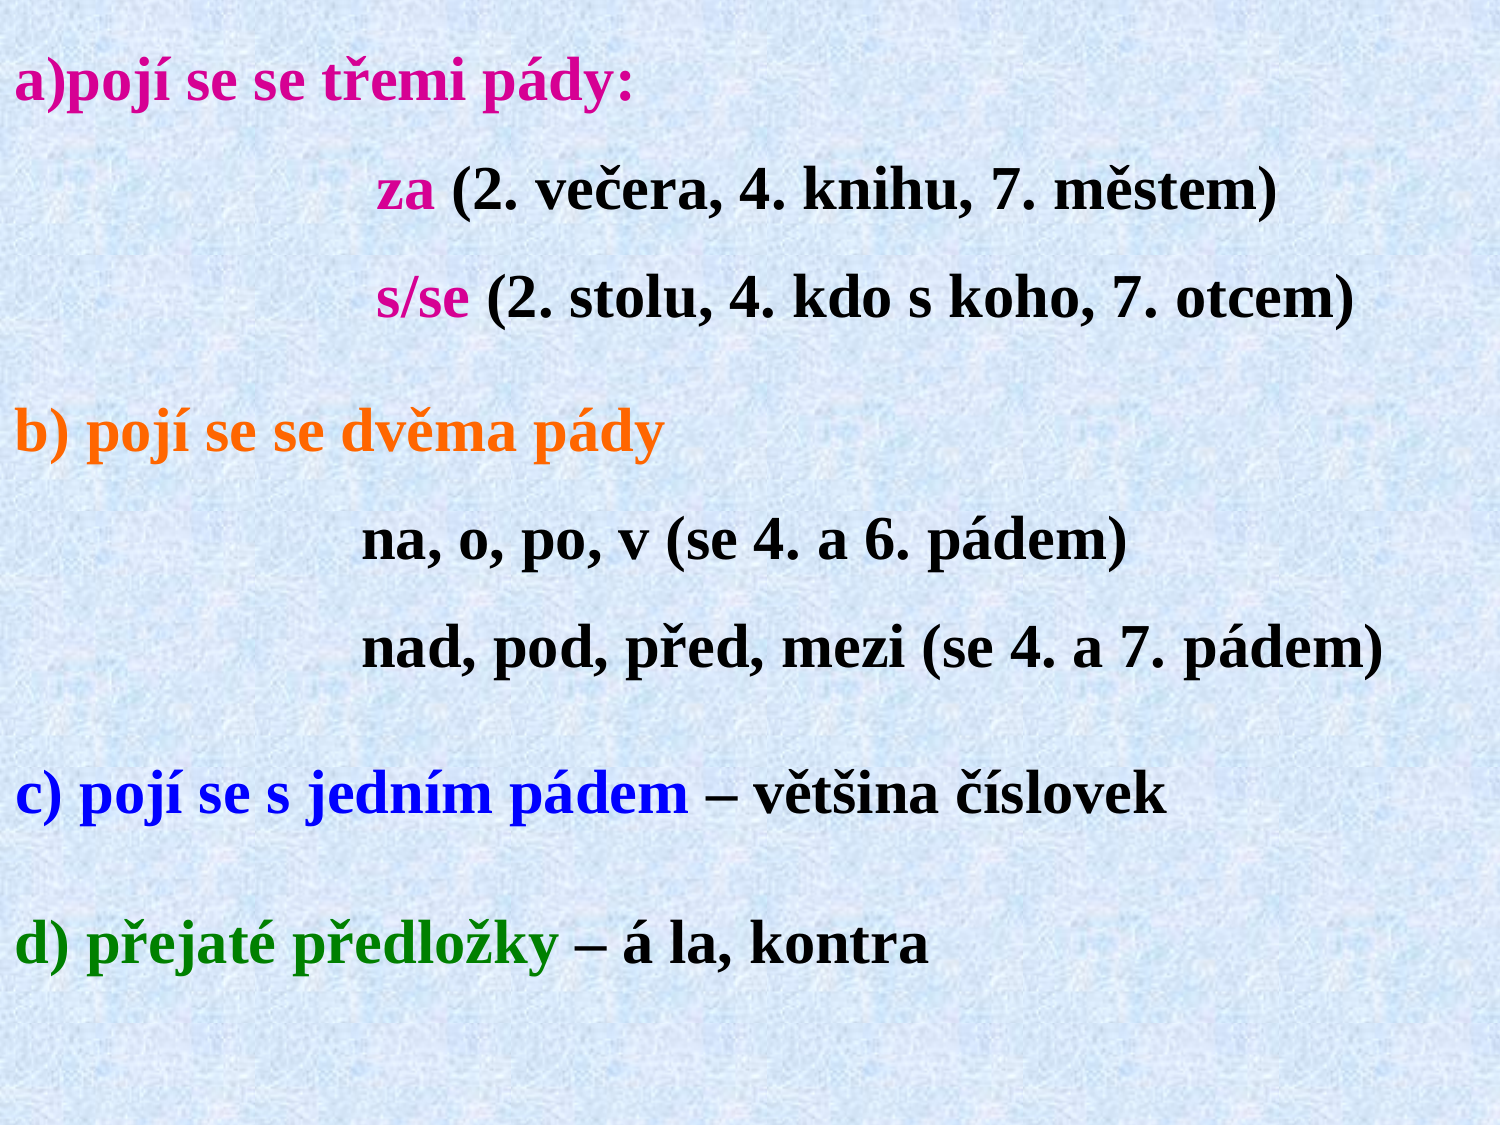

pojí se se třemi pády:
 za (2. večera, 4. knihu, 7. městem)
 s/se (2. stolu, 4. kdo s koho, 7. otcem)
b) pojí se se dvěma pády
 na, o, po, v (se 4. a 6. pádem)
 nad, pod, před, mezi (se 4. a 7. pádem)
c) pojí se s jedním pádem – většina číslovek
d) přejaté předložky – á la, kontra